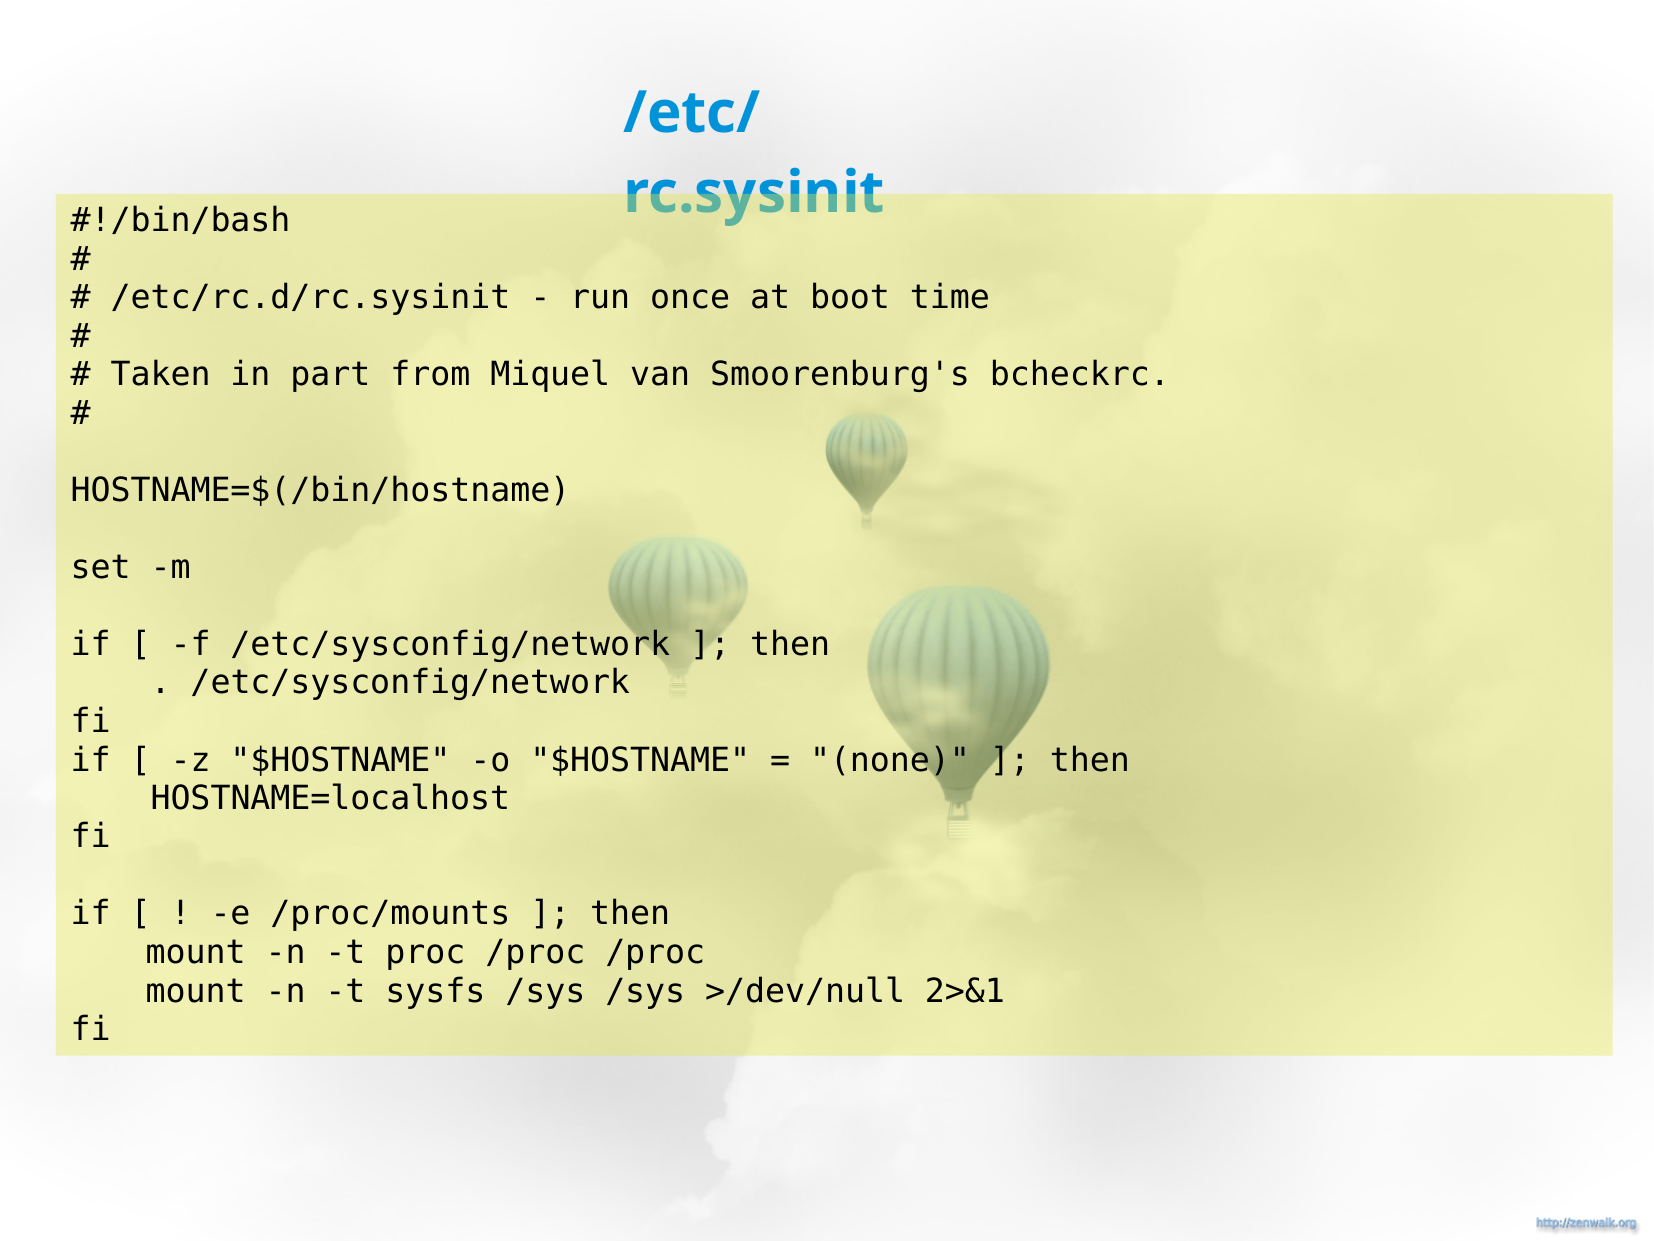

/etc/rc.sysinit
#!/bin/bash
#
# /etc/rc.d/rc.sysinit - run once at boot time
#
# Taken in part from Miquel van Smoorenburg's bcheckrc.
#
HOSTNAME=$(/bin/hostname)
set -m
if [ -f /etc/sysconfig/network ]; then
 . /etc/sysconfig/network
fi
if [ -z "$HOSTNAME" -o "$HOSTNAME" = "(none)" ]; then
 HOSTNAME=localhost
fi
if [ ! -e /proc/mounts ]; then
	mount -n -t proc /proc /proc
	mount -n -t sysfs /sys /sys >/dev/null 2>&1
fi